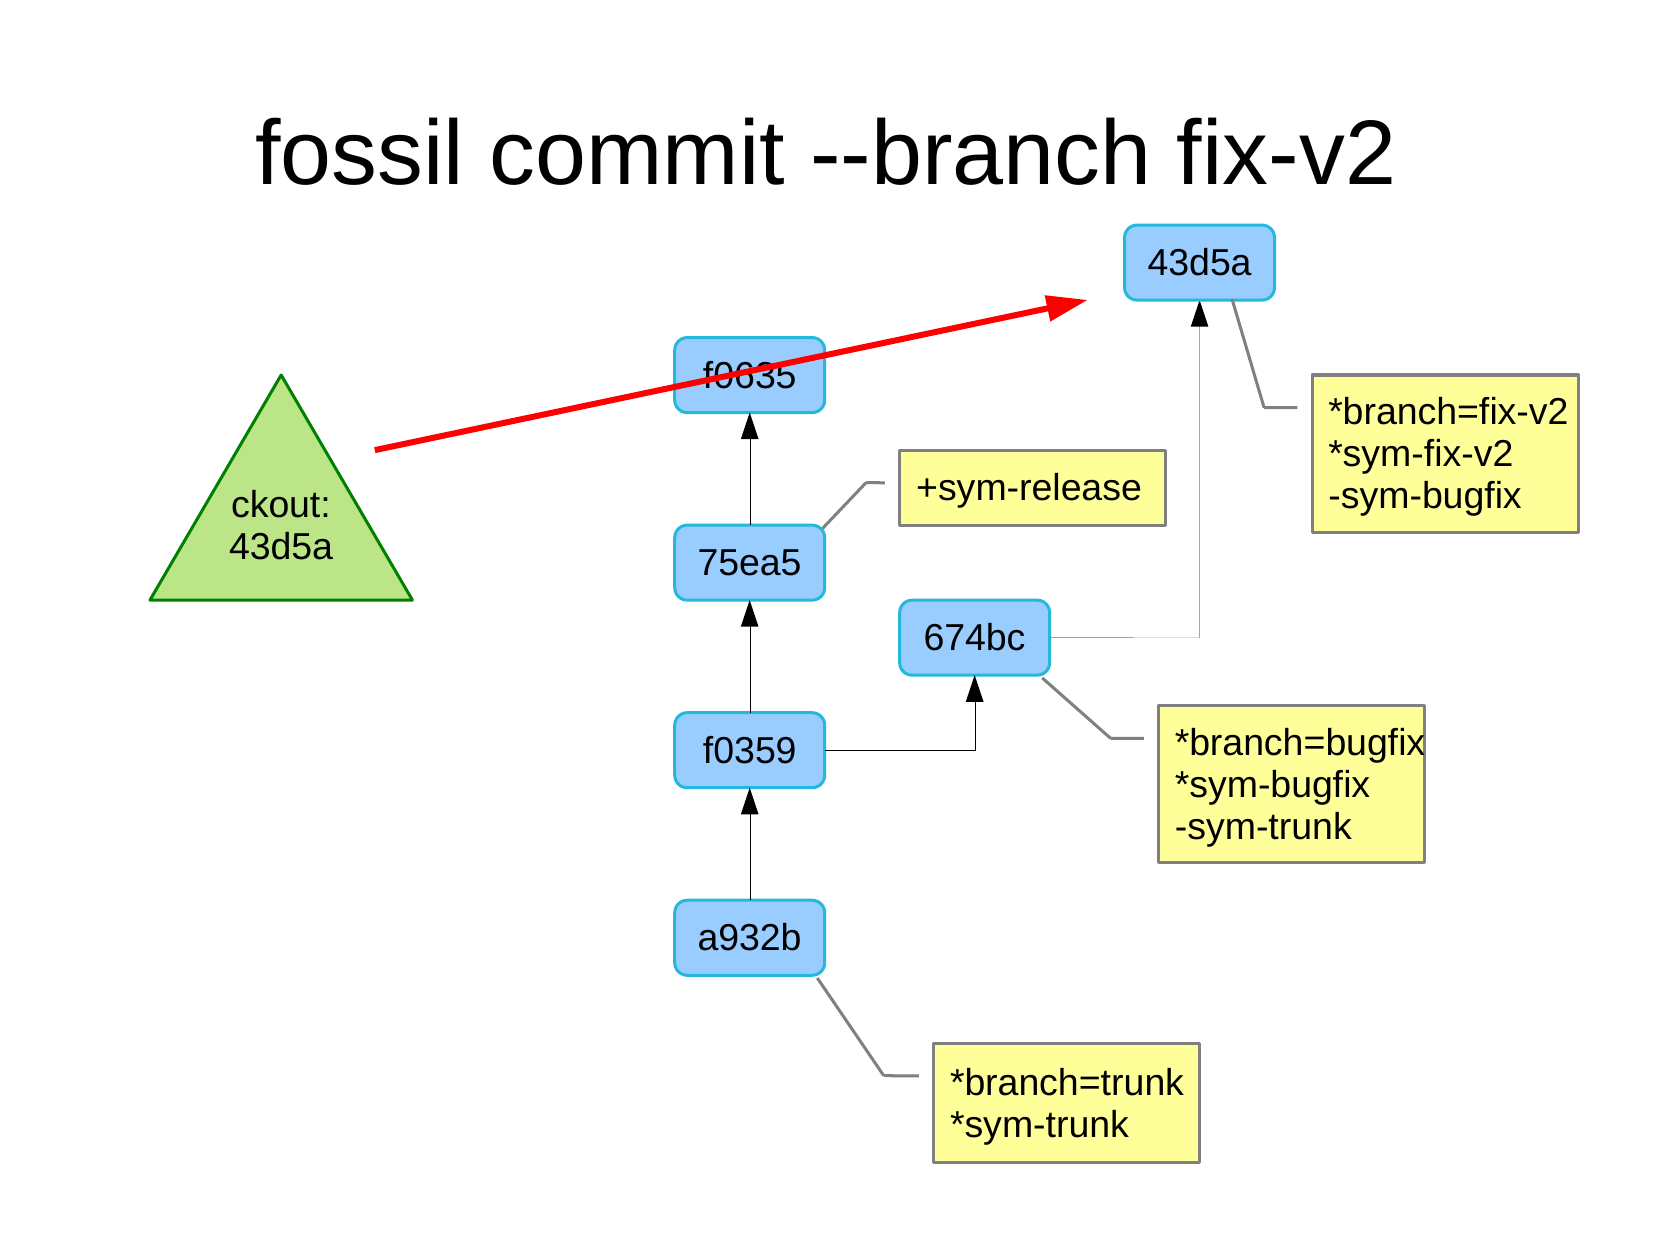

# fossil commit --branch fix-v2
43d5a
f0635
ckout:
43d5a
*branch=fix-v2
*sym-fix-v2
-sym-bugfix
+sym-release
75ea5
674bc
*branch=bugfix
*sym-bugfix
-sym-trunk
f0359
a932b
*branch=trunk
*sym-trunk